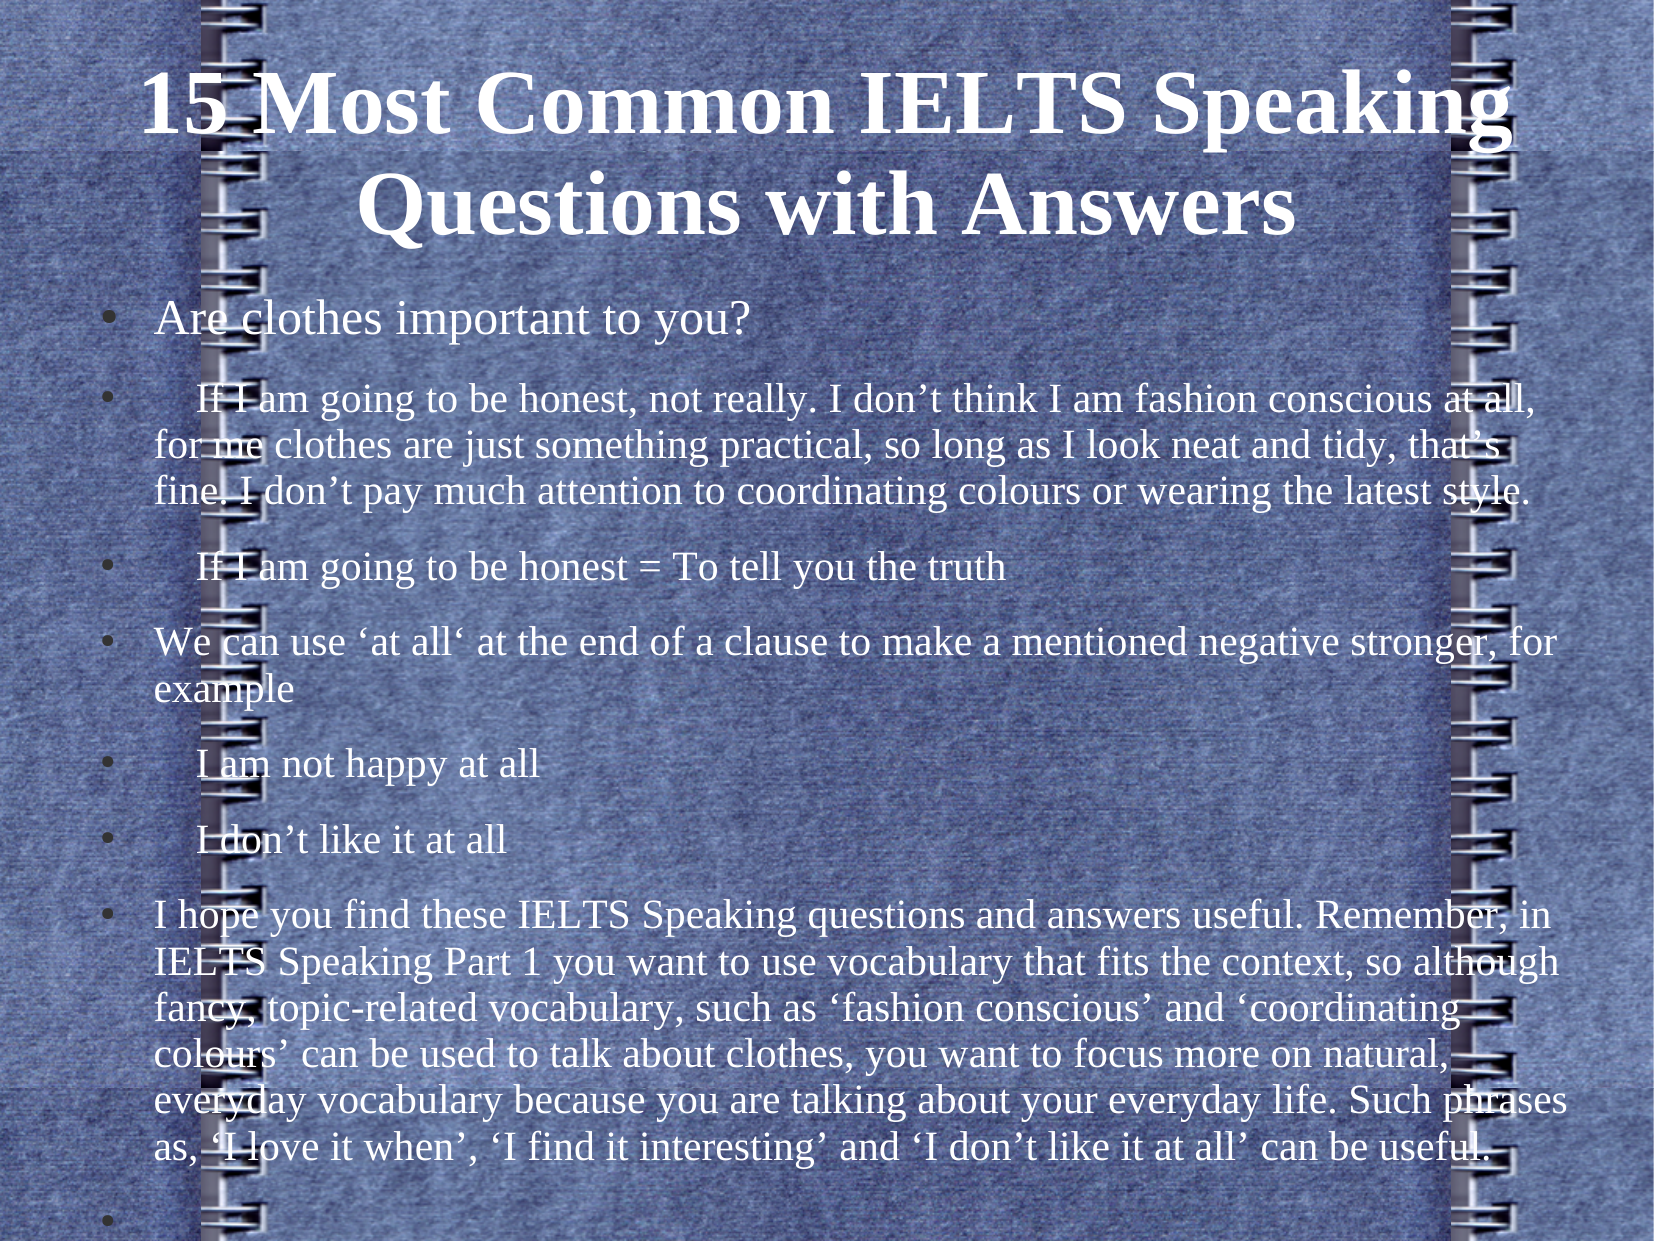

# 15 Most Common IELTS Speaking Questions with Answers
Are clothes important to you?
 If I am going to be honest, not really. I don’t think I am fashion conscious at all, for me clothes are just something practical, so long as I look neat and tidy, that’s fine. I don’t pay much attention to coordinating colours or wearing the latest style.
 If I am going to be honest = To tell you the truth
We can use ‘at all‘ at the end of a clause to make a mentioned negative stronger, for example
 I am not happy at all
 I don’t like it at all
I hope you find these IELTS Speaking questions and answers useful. Remember, in IELTS Speaking Part 1 you want to use vocabulary that fits the context, so although fancy, topic-related vocabulary, such as ‘fashion conscious’ and ‘coordinating colours’ can be used to talk about clothes, you want to focus more on natural, everyday vocabulary because you are talking about your everyday life. Such phrases as, ‘I love it when’, ‘I find it interesting’ and ‘I don’t like it at all’ can be useful.